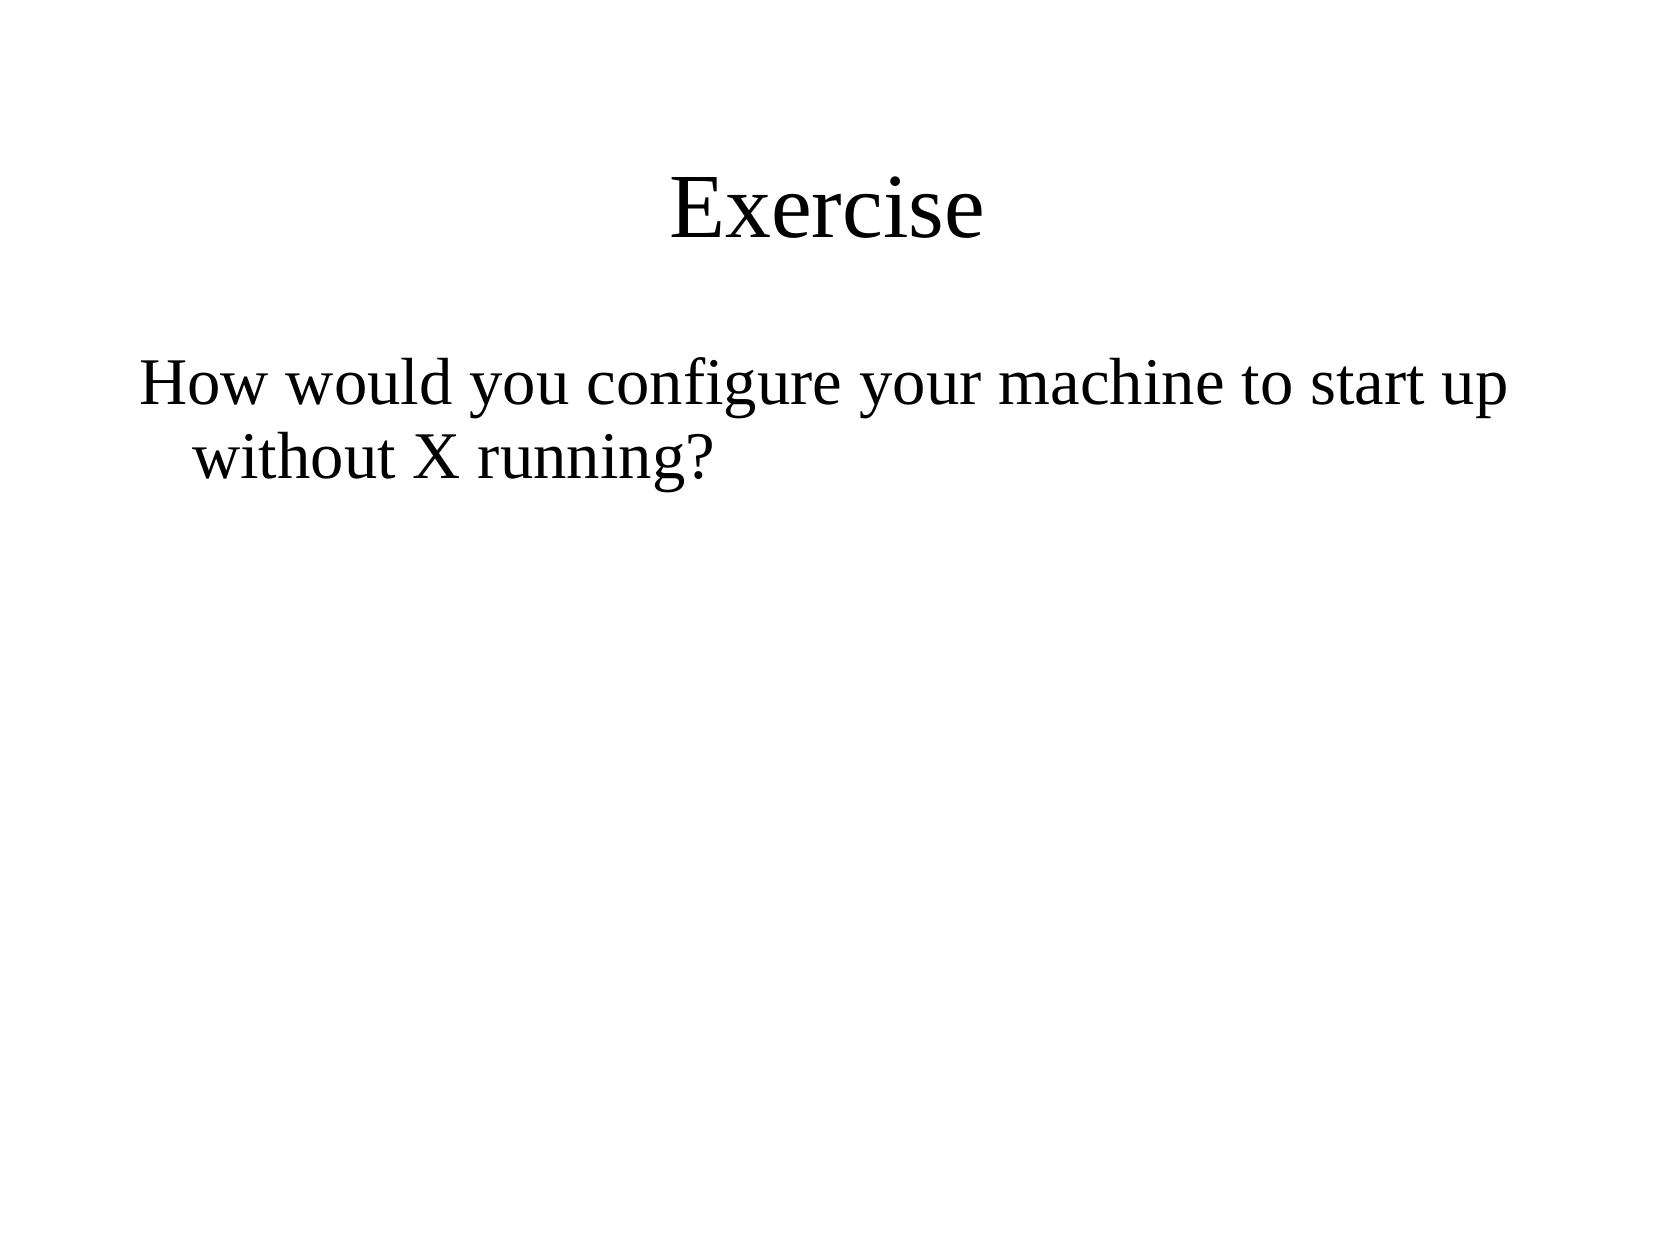

# Exercise
How would you configure your machine to start up without X running?